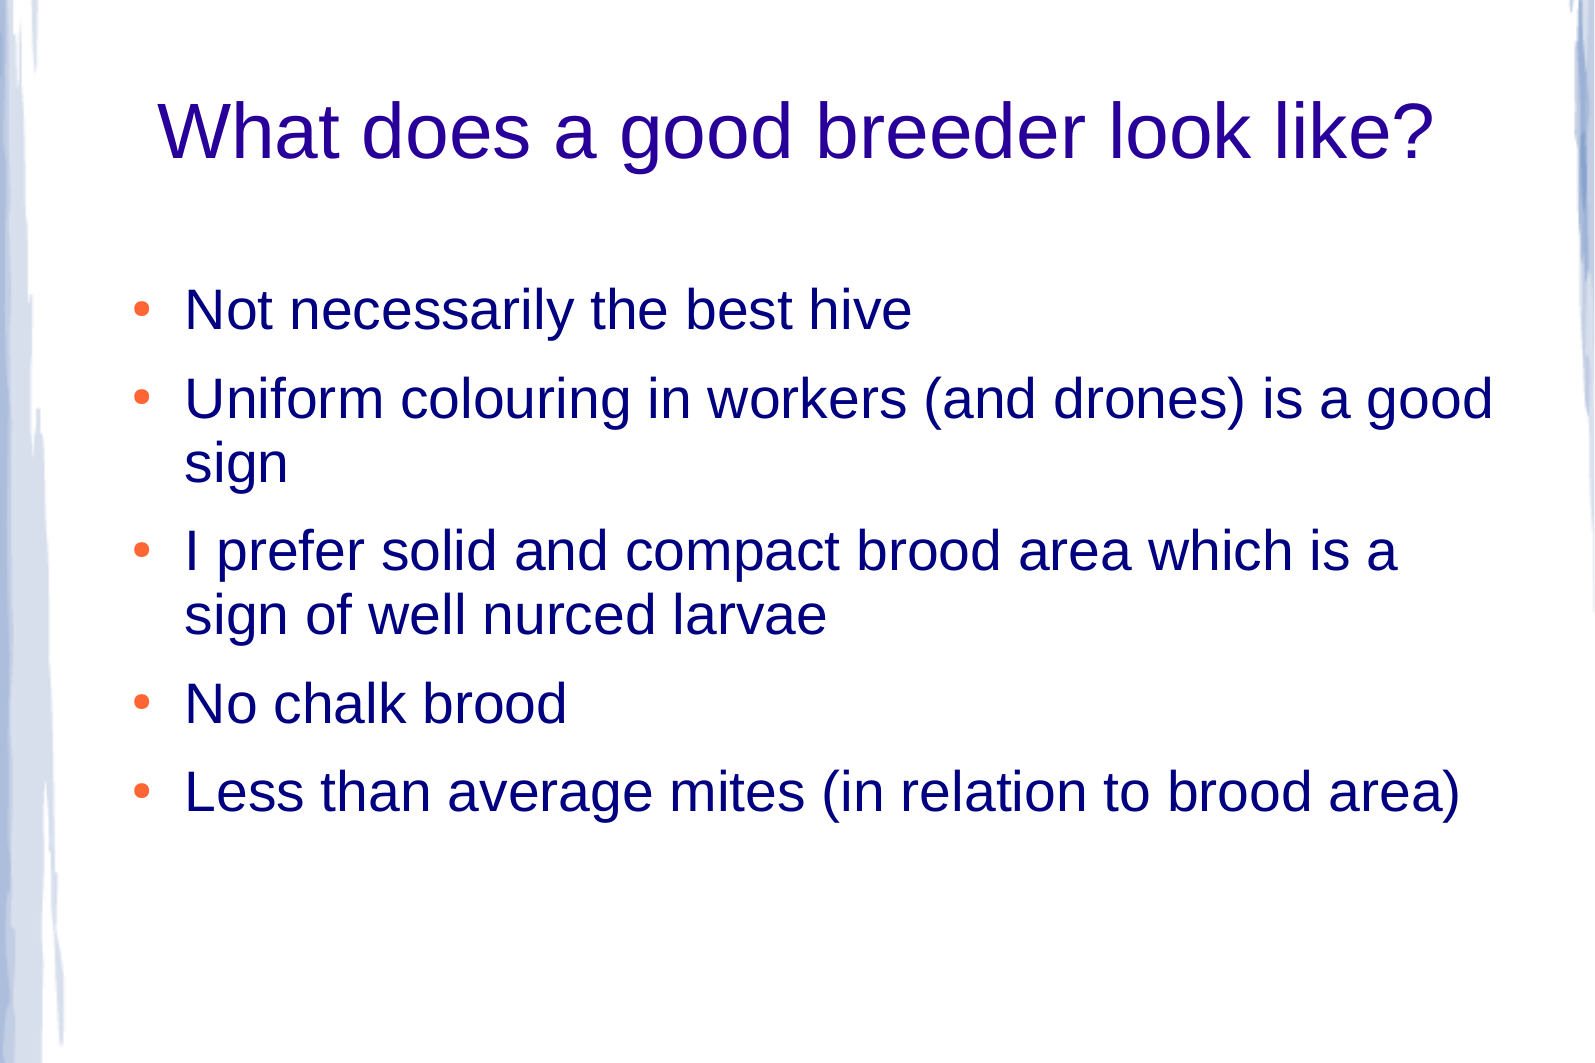

# What does a good breeder look like?
Not necessarily the best hive
Uniform colouring in workers (and drones) is a good sign
I prefer solid and compact brood area which is a sign of well nurced larvae
No chalk brood
Less than average mites (in relation to brood area)